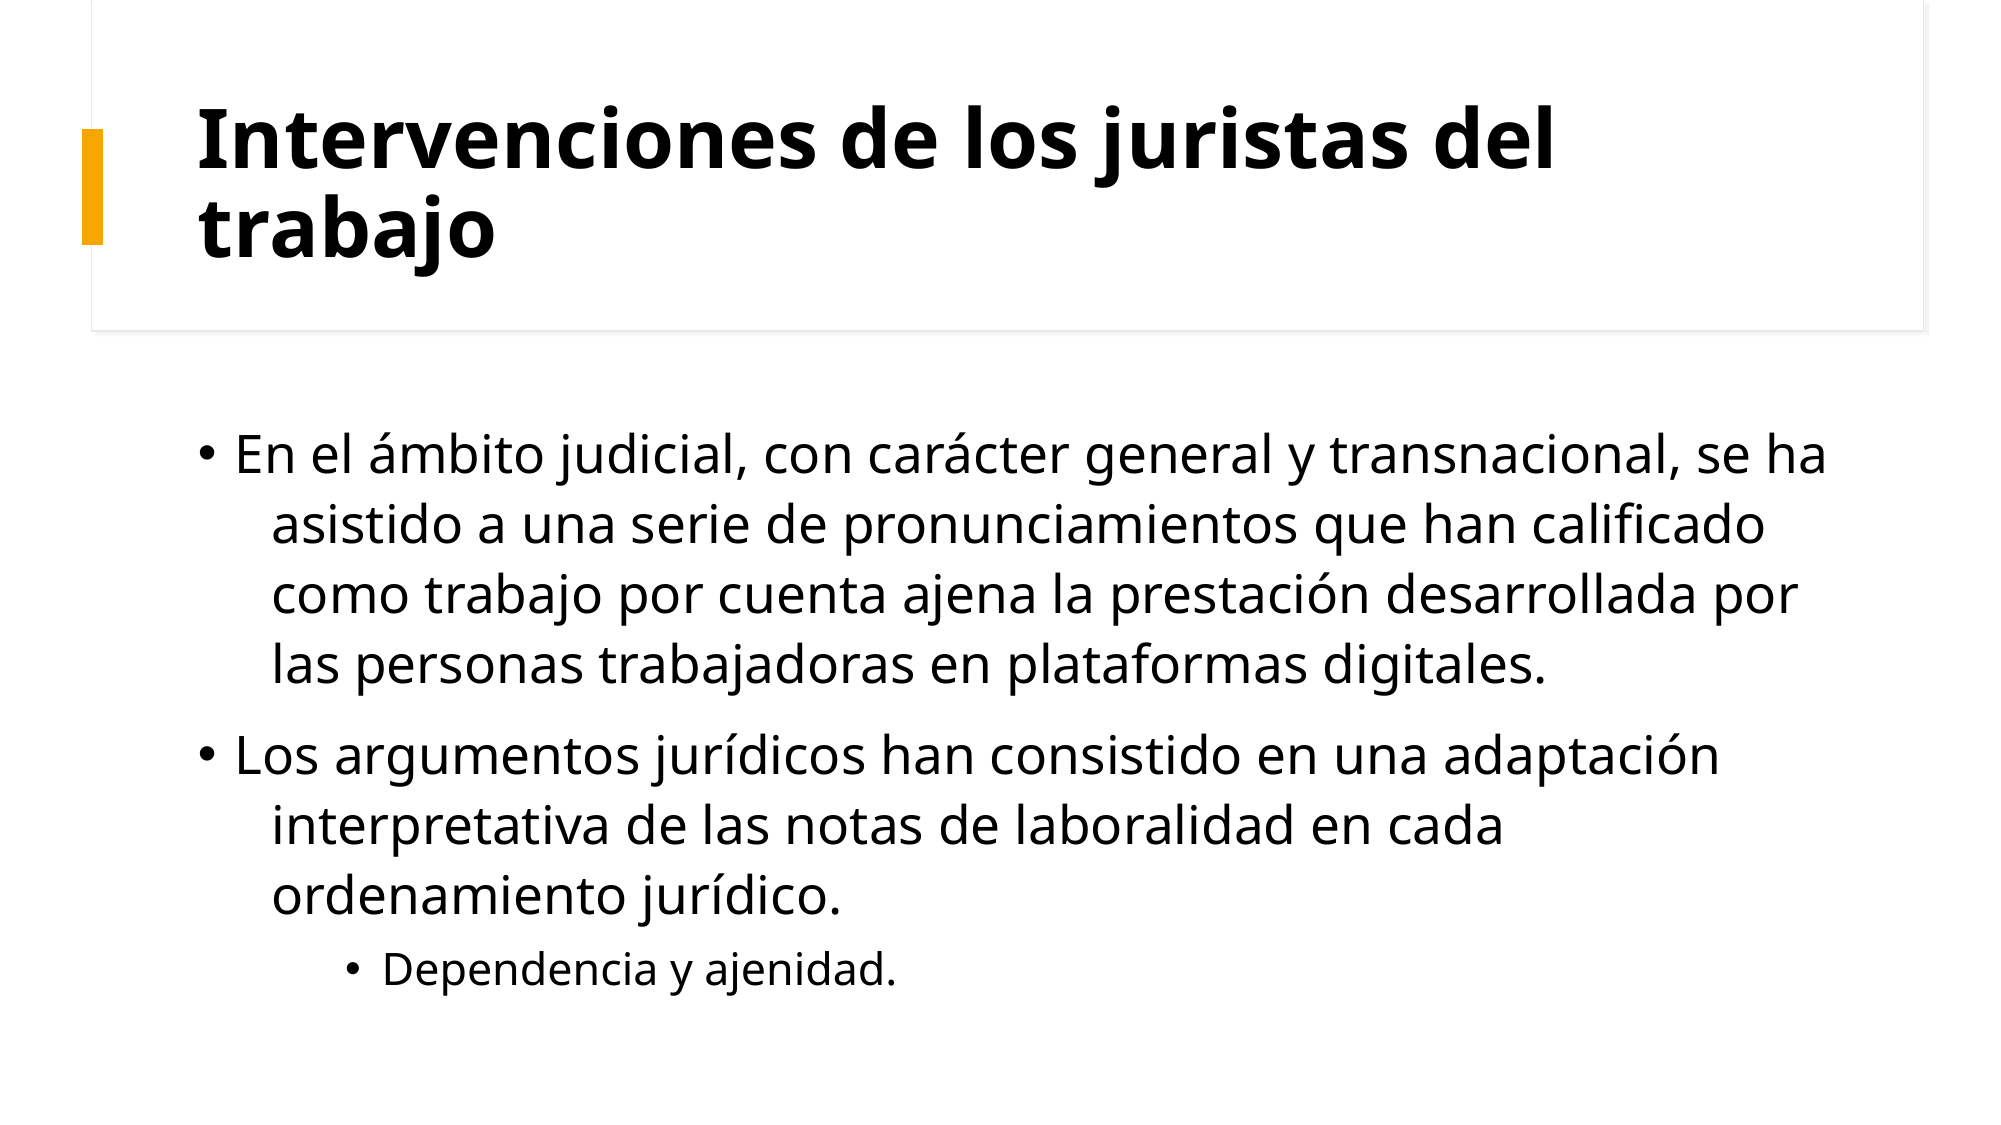

# Intervenciones de los juristas del trabajo
En el ámbito judicial, con carácter general y transnacional, se ha asistido a una serie de pronunciamientos que han calificado como trabajo por cuenta ajena la prestación desarrollada por las personas trabajadoras en plataformas digitales.
Los argumentos jurídicos han consistido en una adaptación interpretativa de las notas de laboralidad en cada ordenamiento jurídico.
Dependencia y ajenidad.